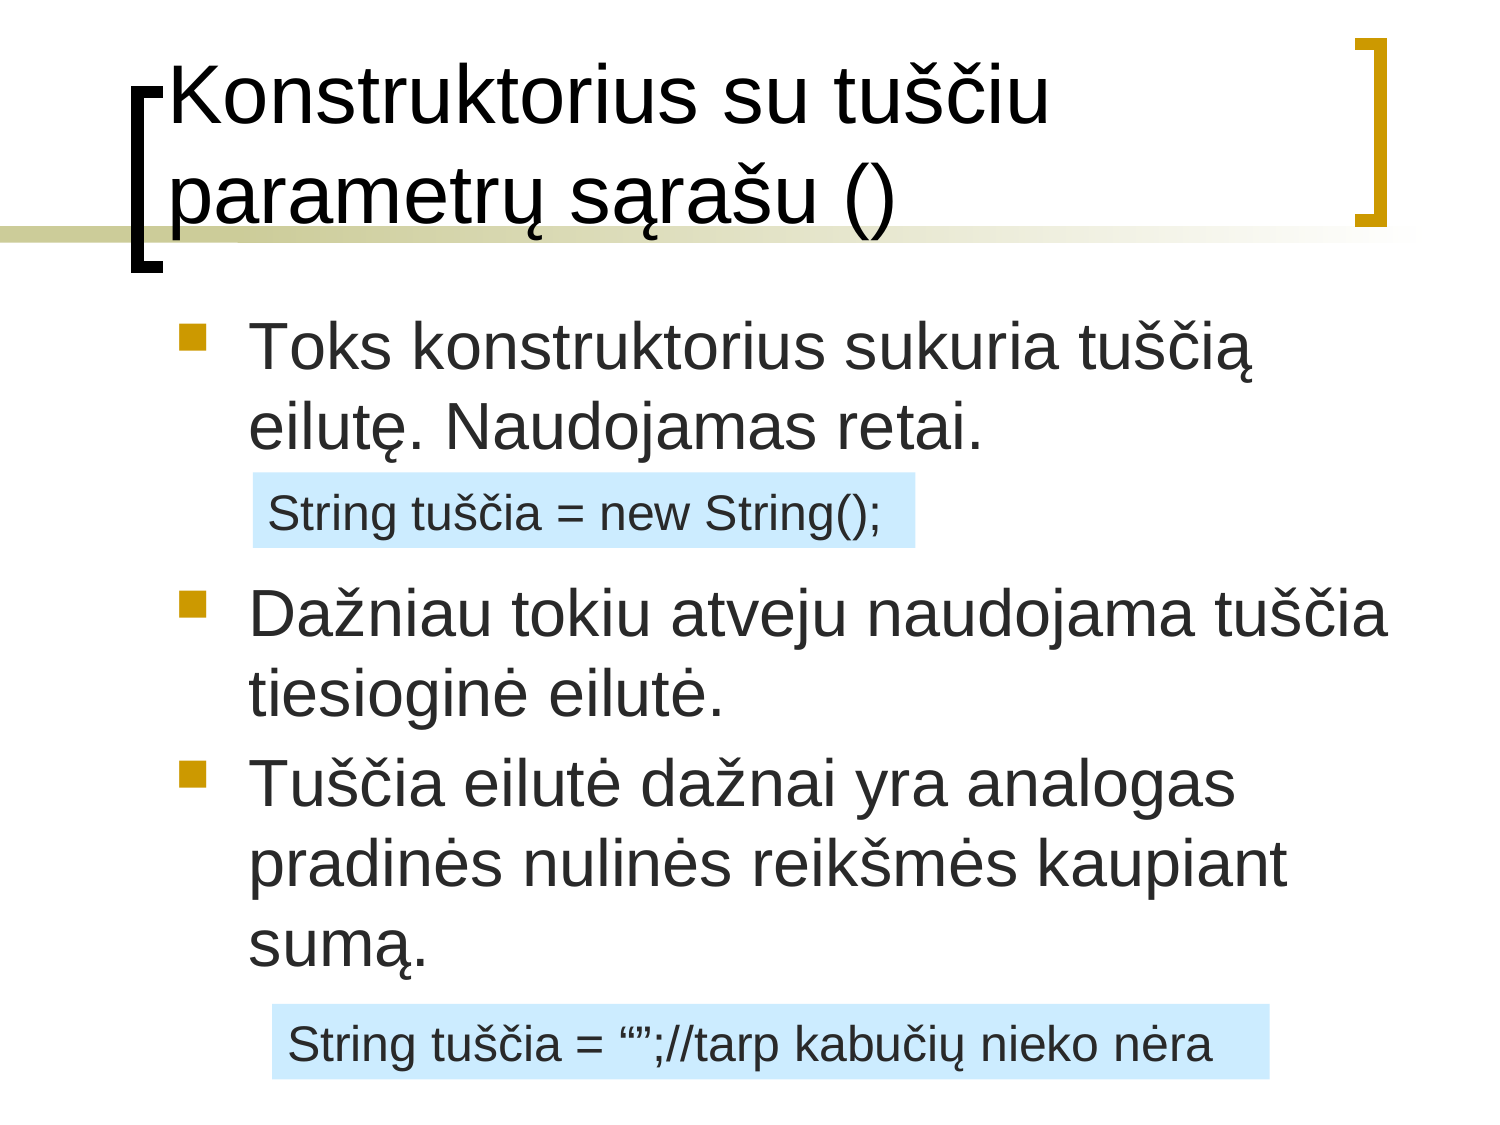

# Konstruktorius su tuščiu parametrų sąrašu ()
Toks konstruktorius sukuria tuščią eilutę. Naudojamas retai.
Dažniau tokiu atveju naudojama tuščia tiesioginė eilutė.
Tuščia eilutė dažnai yra analogas pradinės nulinės reikšmės kaupiant sumą.
String tuščia = new String();
String tuščia = “”;//tarp kabučių nieko nėra